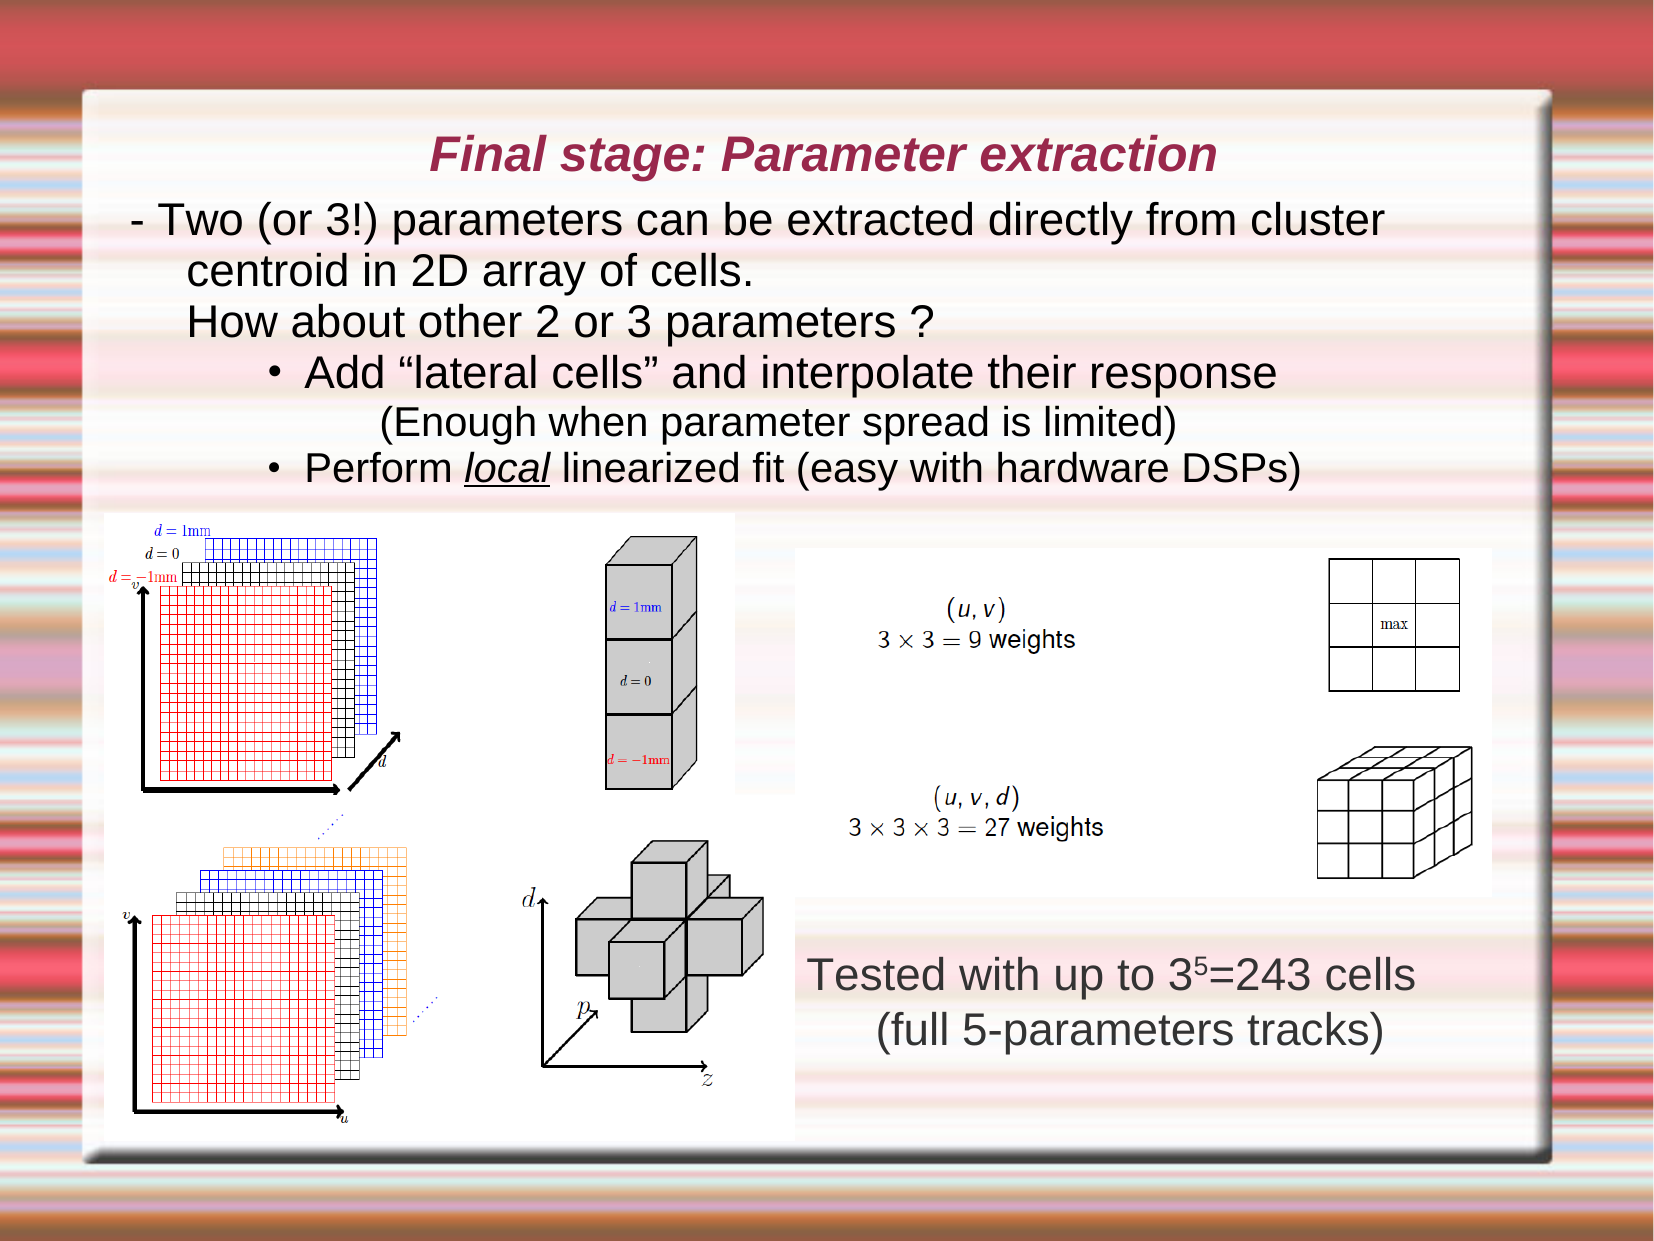

Final stage: Parameter extraction
 - Two (or 3!) parameters can be extracted directly from cluster centroid in 2D array of cells.
How about other 2 or 3 parameters ?
Add “lateral cells” and interpolate their response
(Enough when parameter spread is limited)
Perform local linearized fit (easy with hardware DSPs)
Tested with up to 35=243 cells
(full 5-parameters tracks)